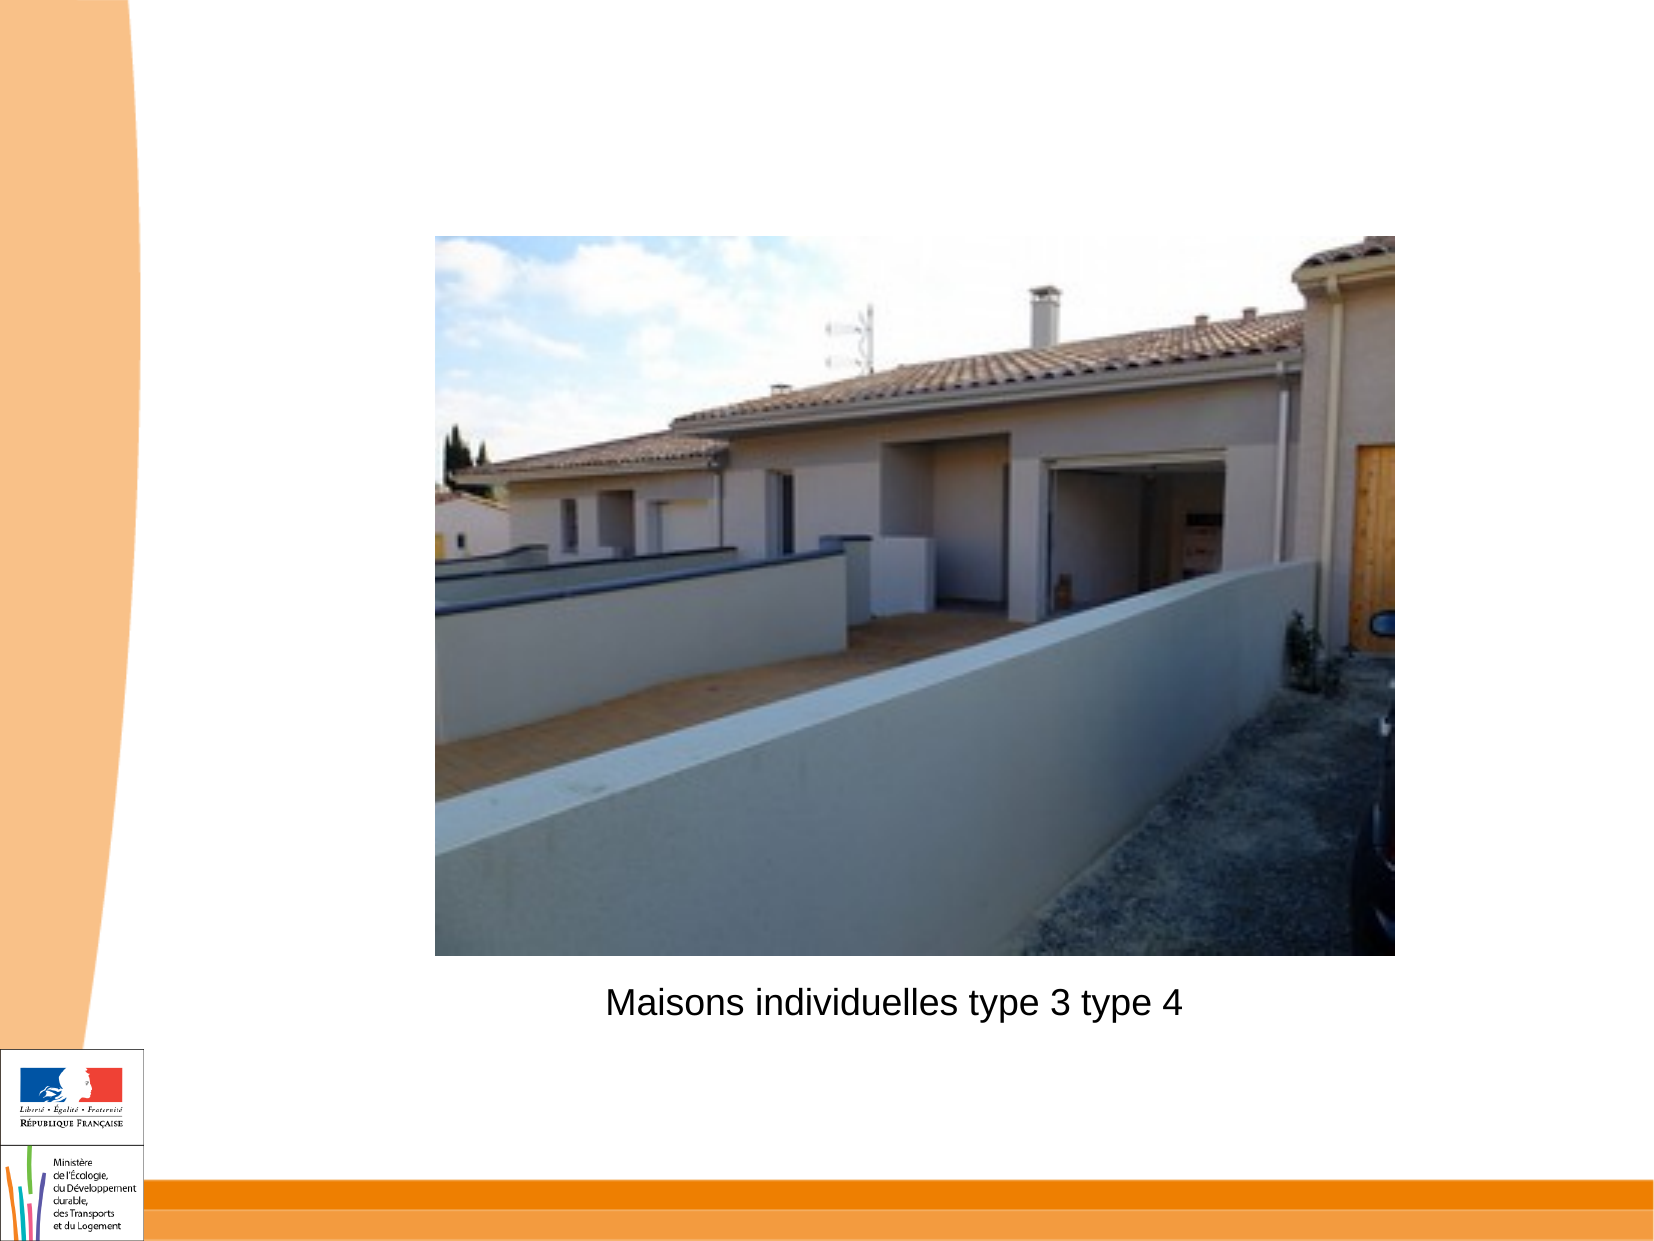

#
Maisons individuelles type 3 type 4
Maisons individuelles type 3 et type 4